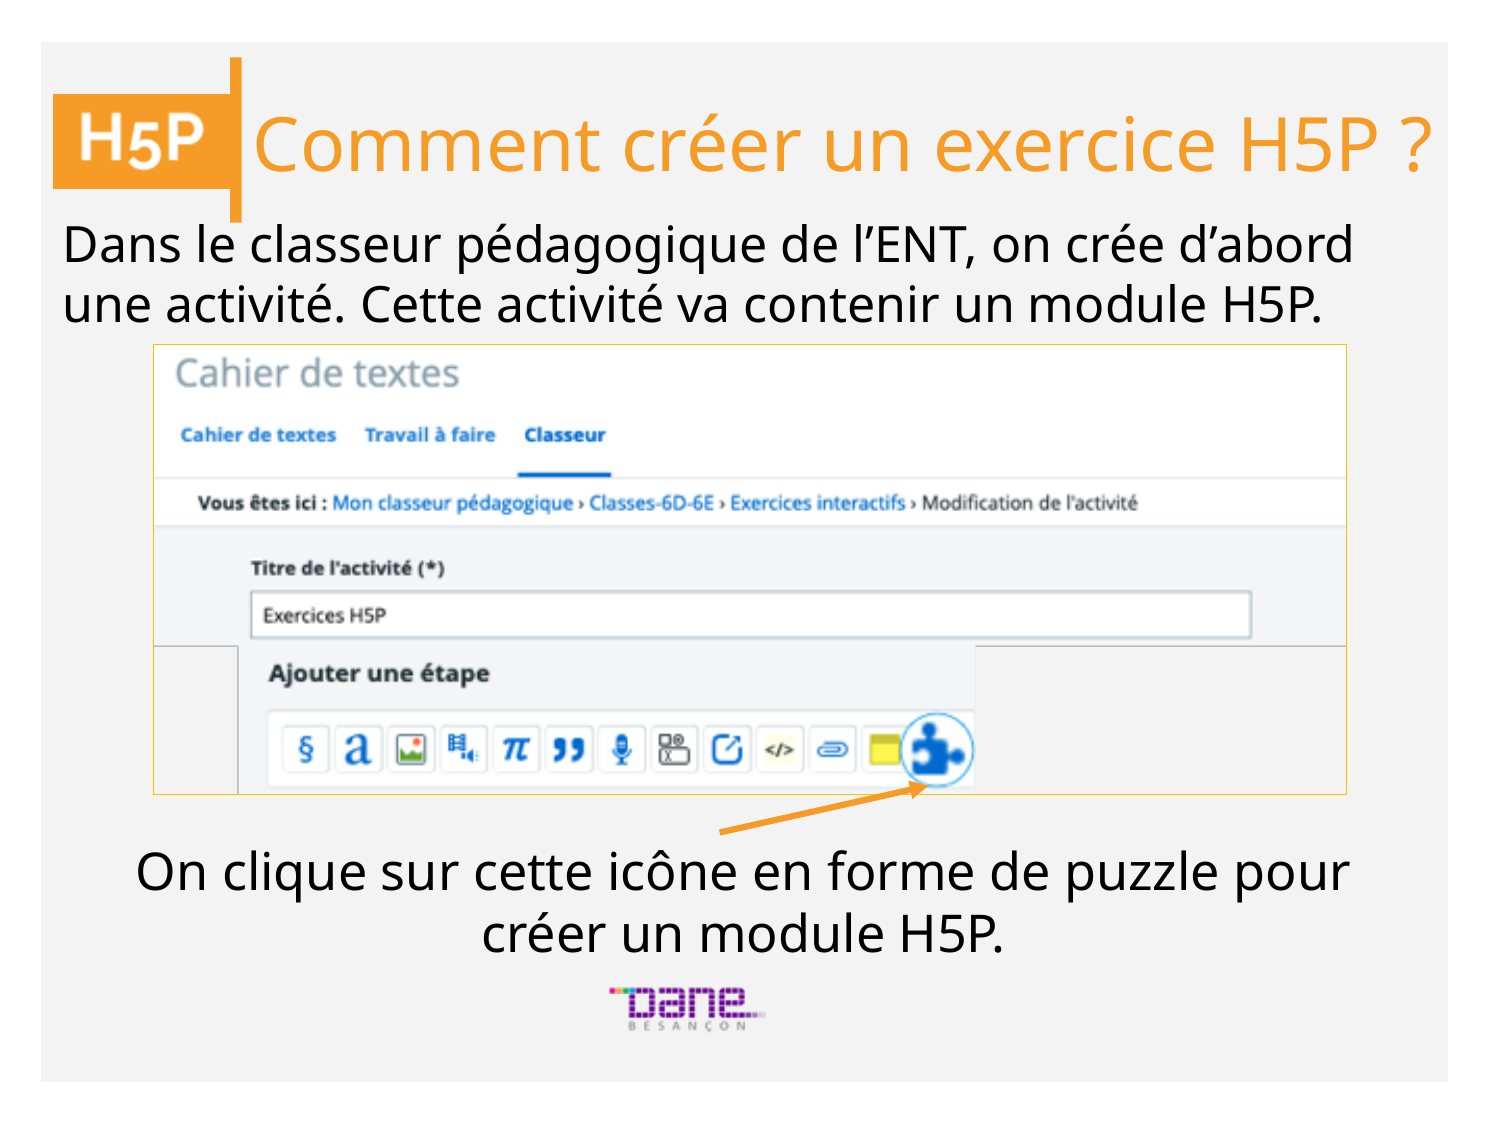

Comment créer un exercice H5P ?
Dans le classeur pédagogique de l’ENT, on crée d’abord une activité. Cette activité va contenir un module H5P.
On clique sur cette icône en forme de puzzle pour créer un module H5P.